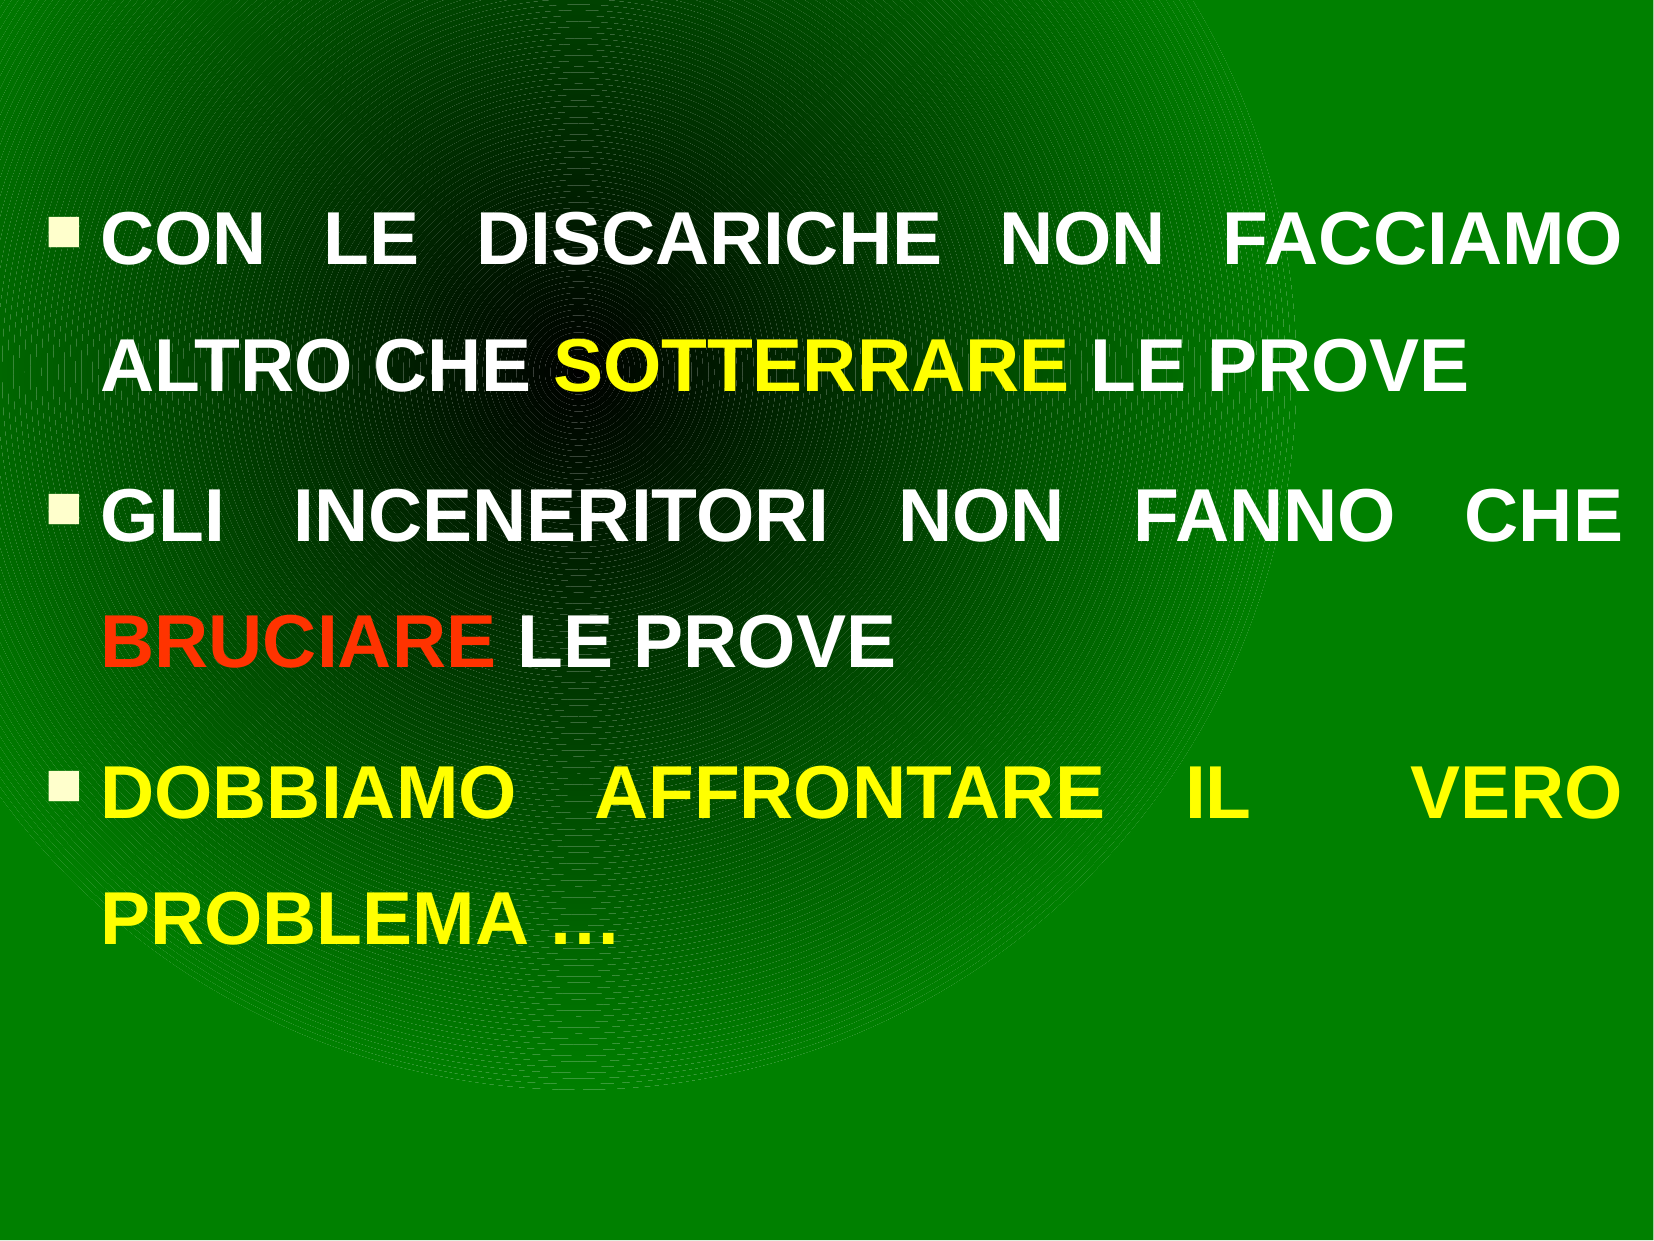

CON LE DISCARICHE NON FACCIAMO ALTRO CHE SOTTERRARE LE PROVE
GLI INCENERITORI NON FANNO CHE BRUCIARE LE PROVE
DOBBIAMO AFFRONTARE IL VERO PROBLEMA …